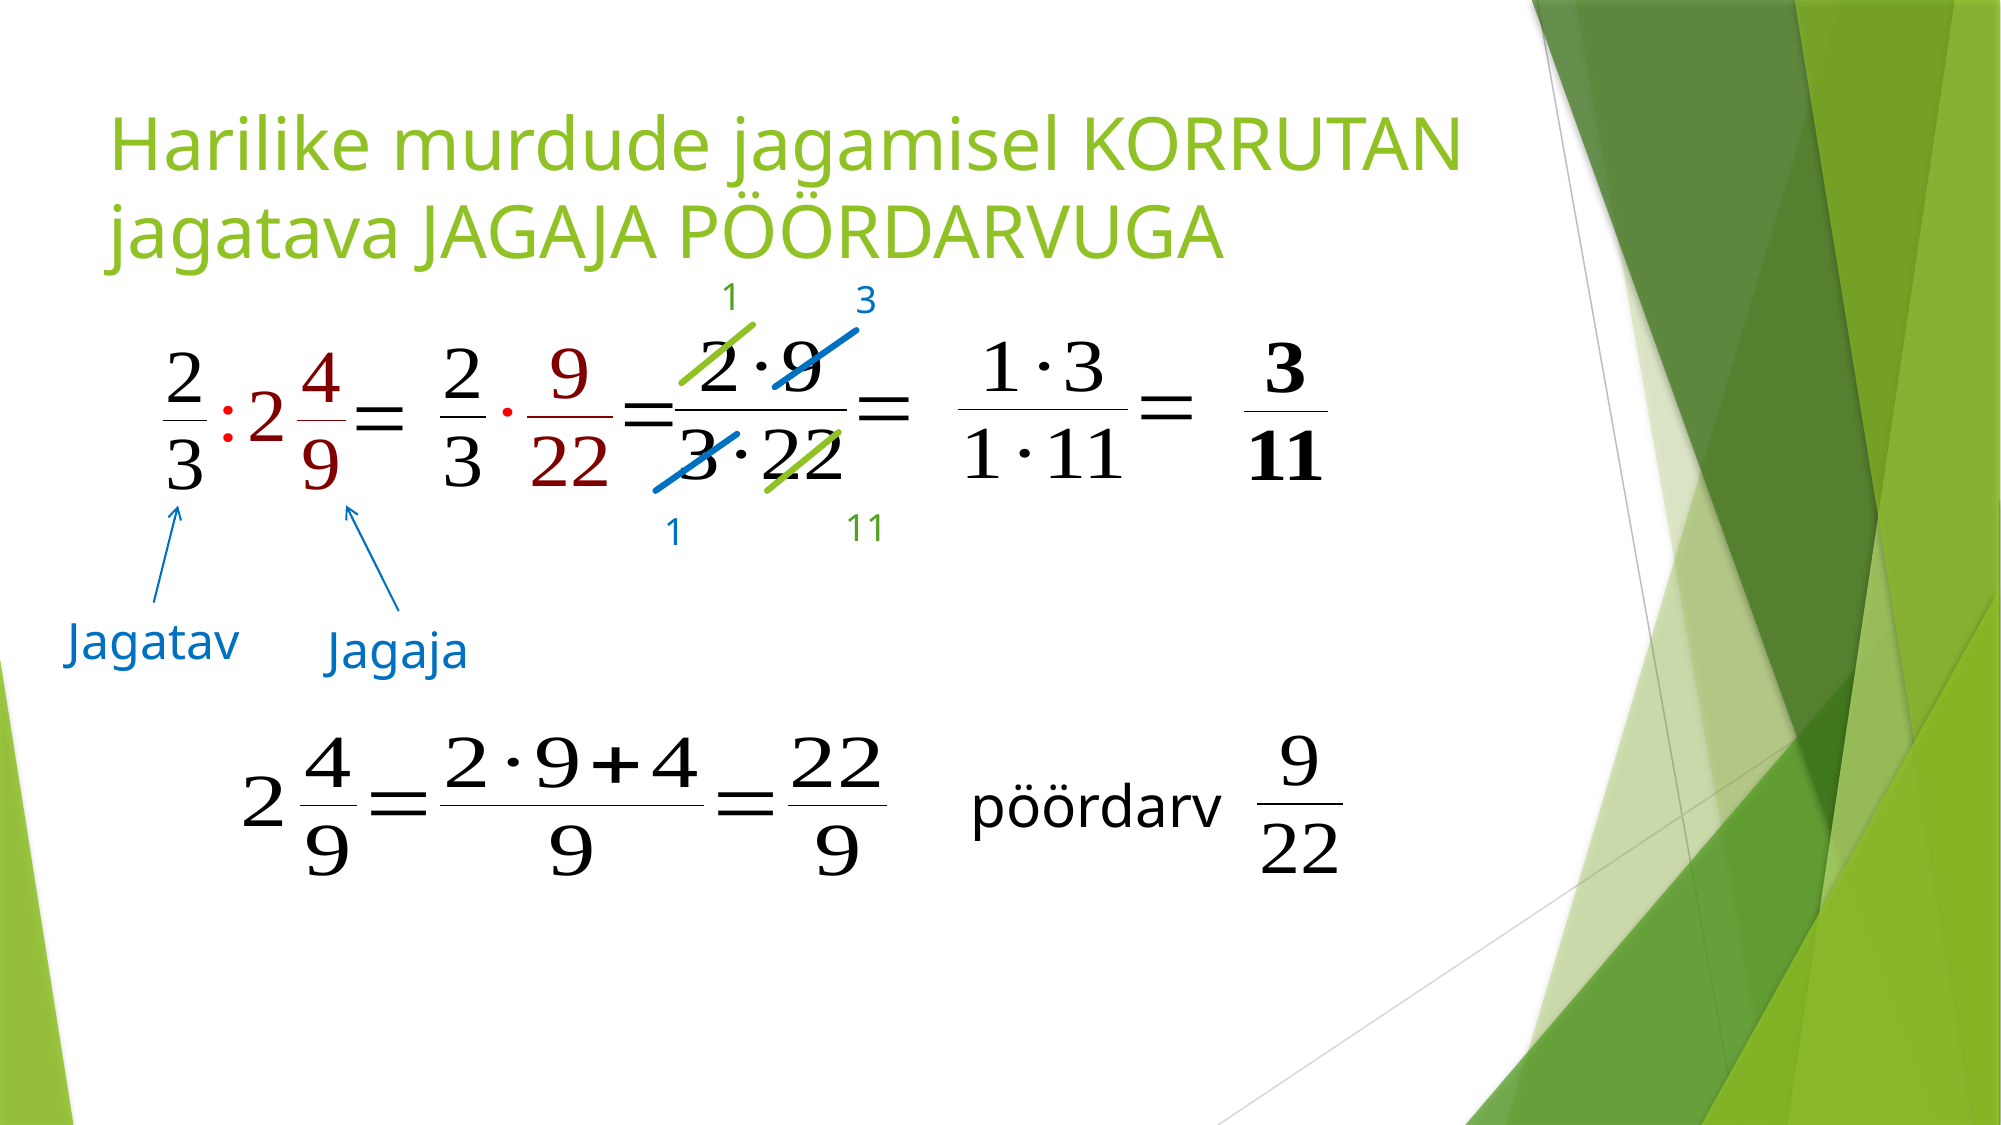

Harilike murdude jagamisel KORRUTAN jagatava JAGAJA PÖÖRDARVUGA
1
3
11
1
Jagatav
Jagaja
pöördarv